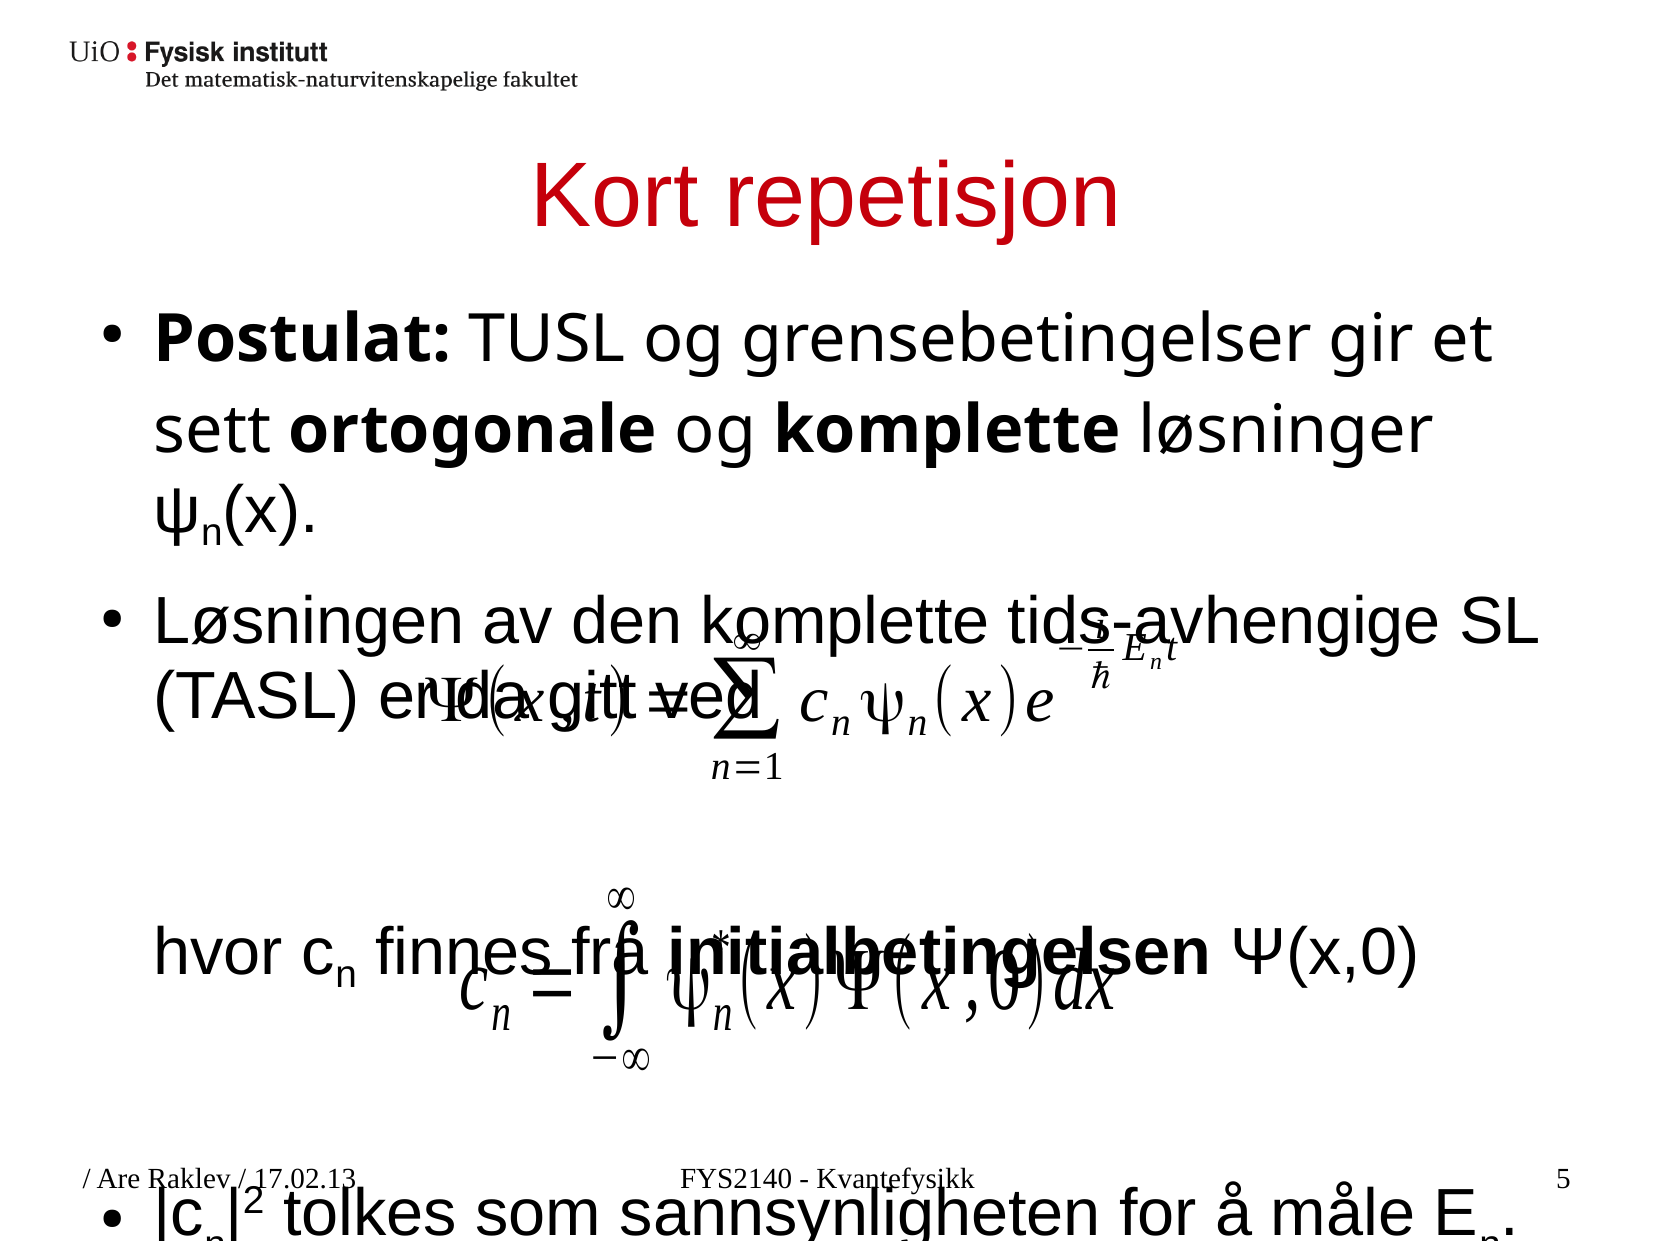

# Kort repetisjon
Postulat: TUSL og grensebetingelser gir et sett ortogonale og komplette løsninger ψn(x).
Løsningen av den komplette tids-avhengige SL (TASL) er da gitt ved
hvor cn finnes fra initialbetingelsen Ψ(x,0)
|cn|2 tolkes som sannsynligheten for å måle En.
/ Are Raklev / 17.02.13
FYS2140 - Kvantefysikk
5